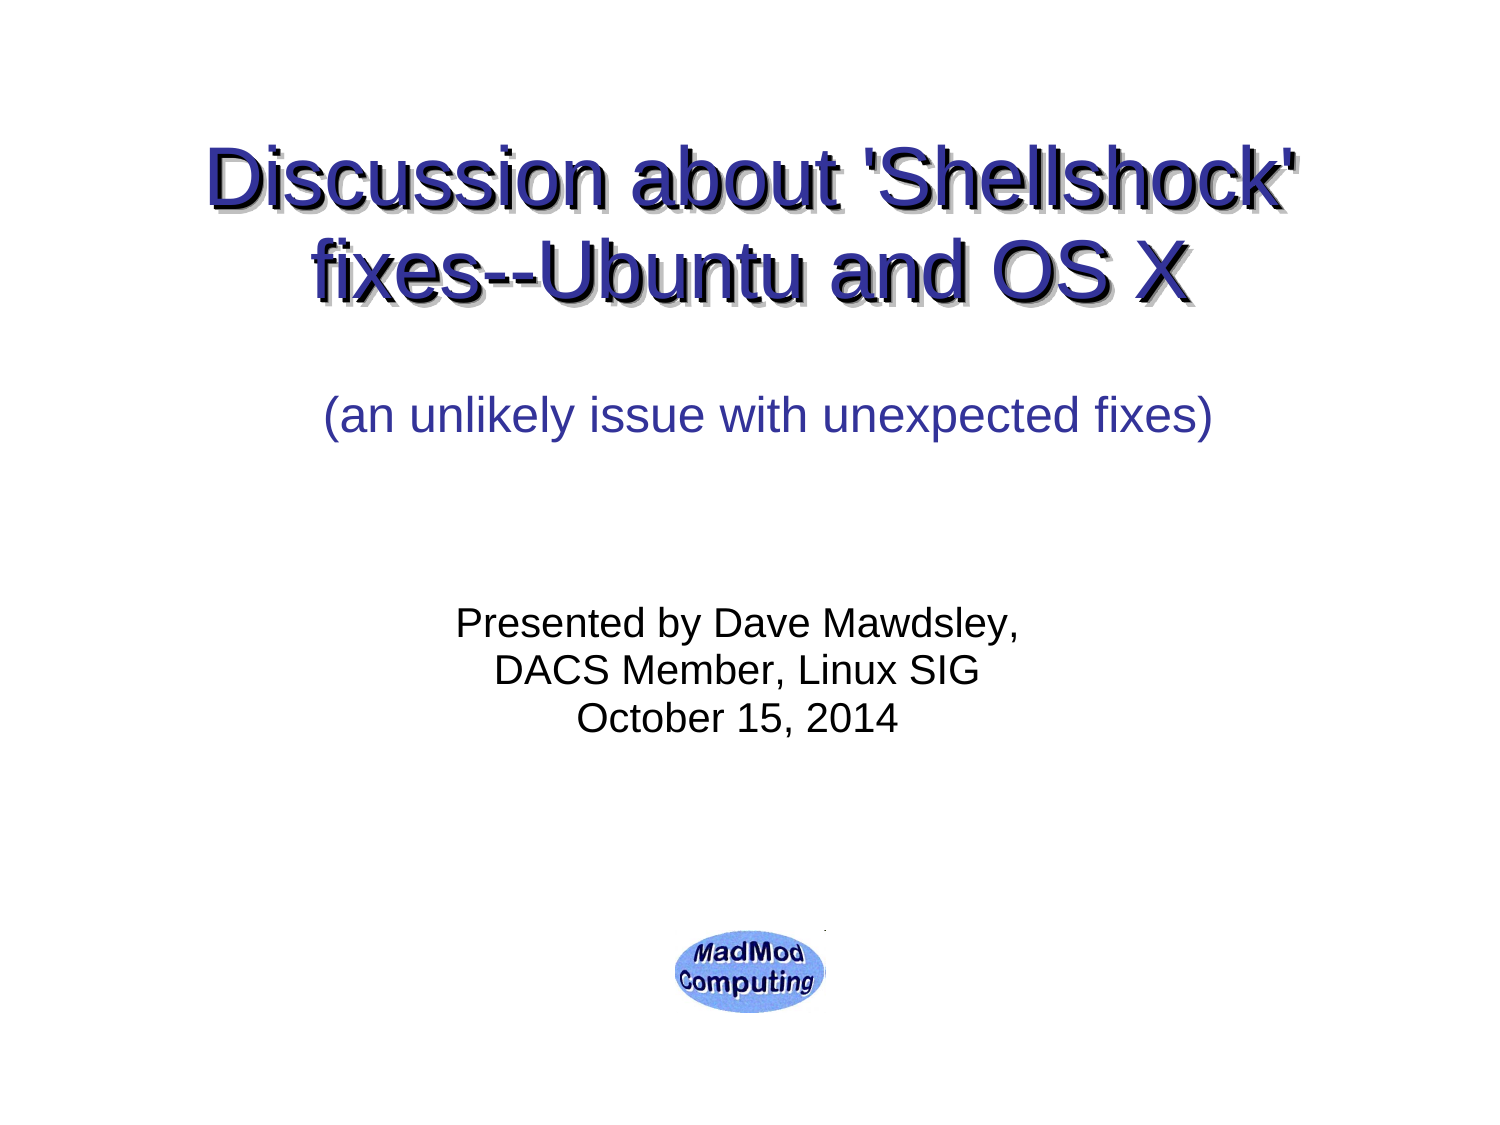

# Discussion about 'Shellshock' fixes--Ubuntu and OS X
(an unlikely issue with unexpected fixes)
Presented by Dave Mawdsley,
DACS Member, Linux SIG
October 15, 2014